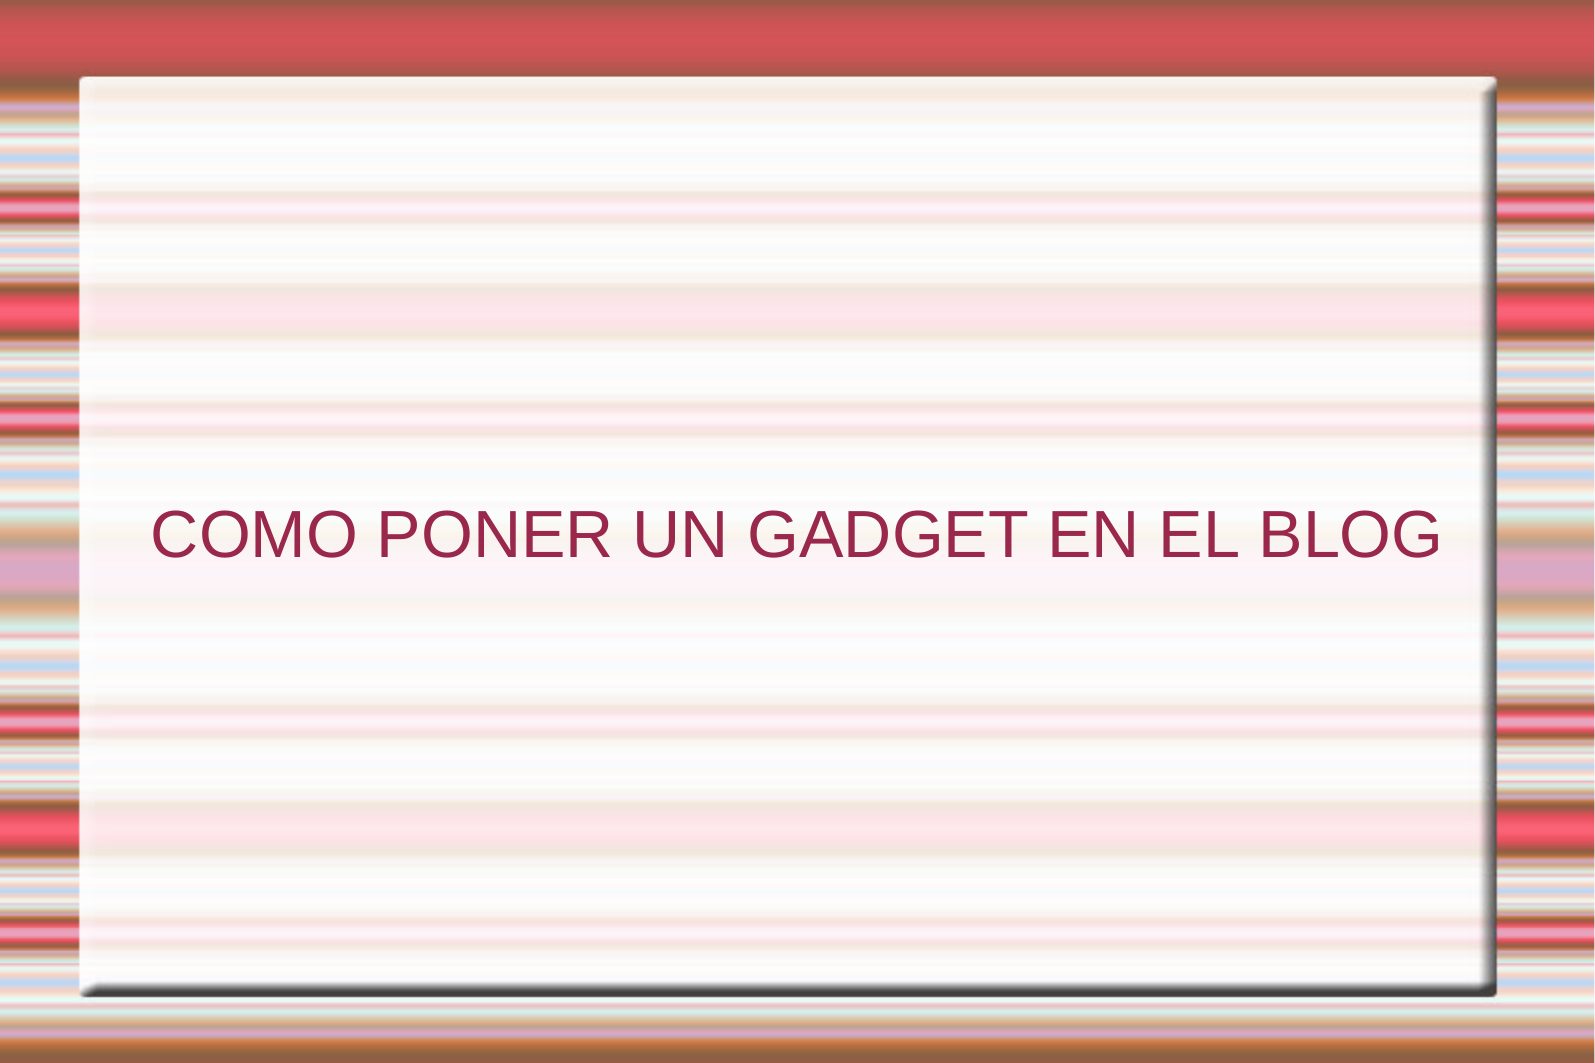

# COMO PONER UN GADGET EN EL BLOG